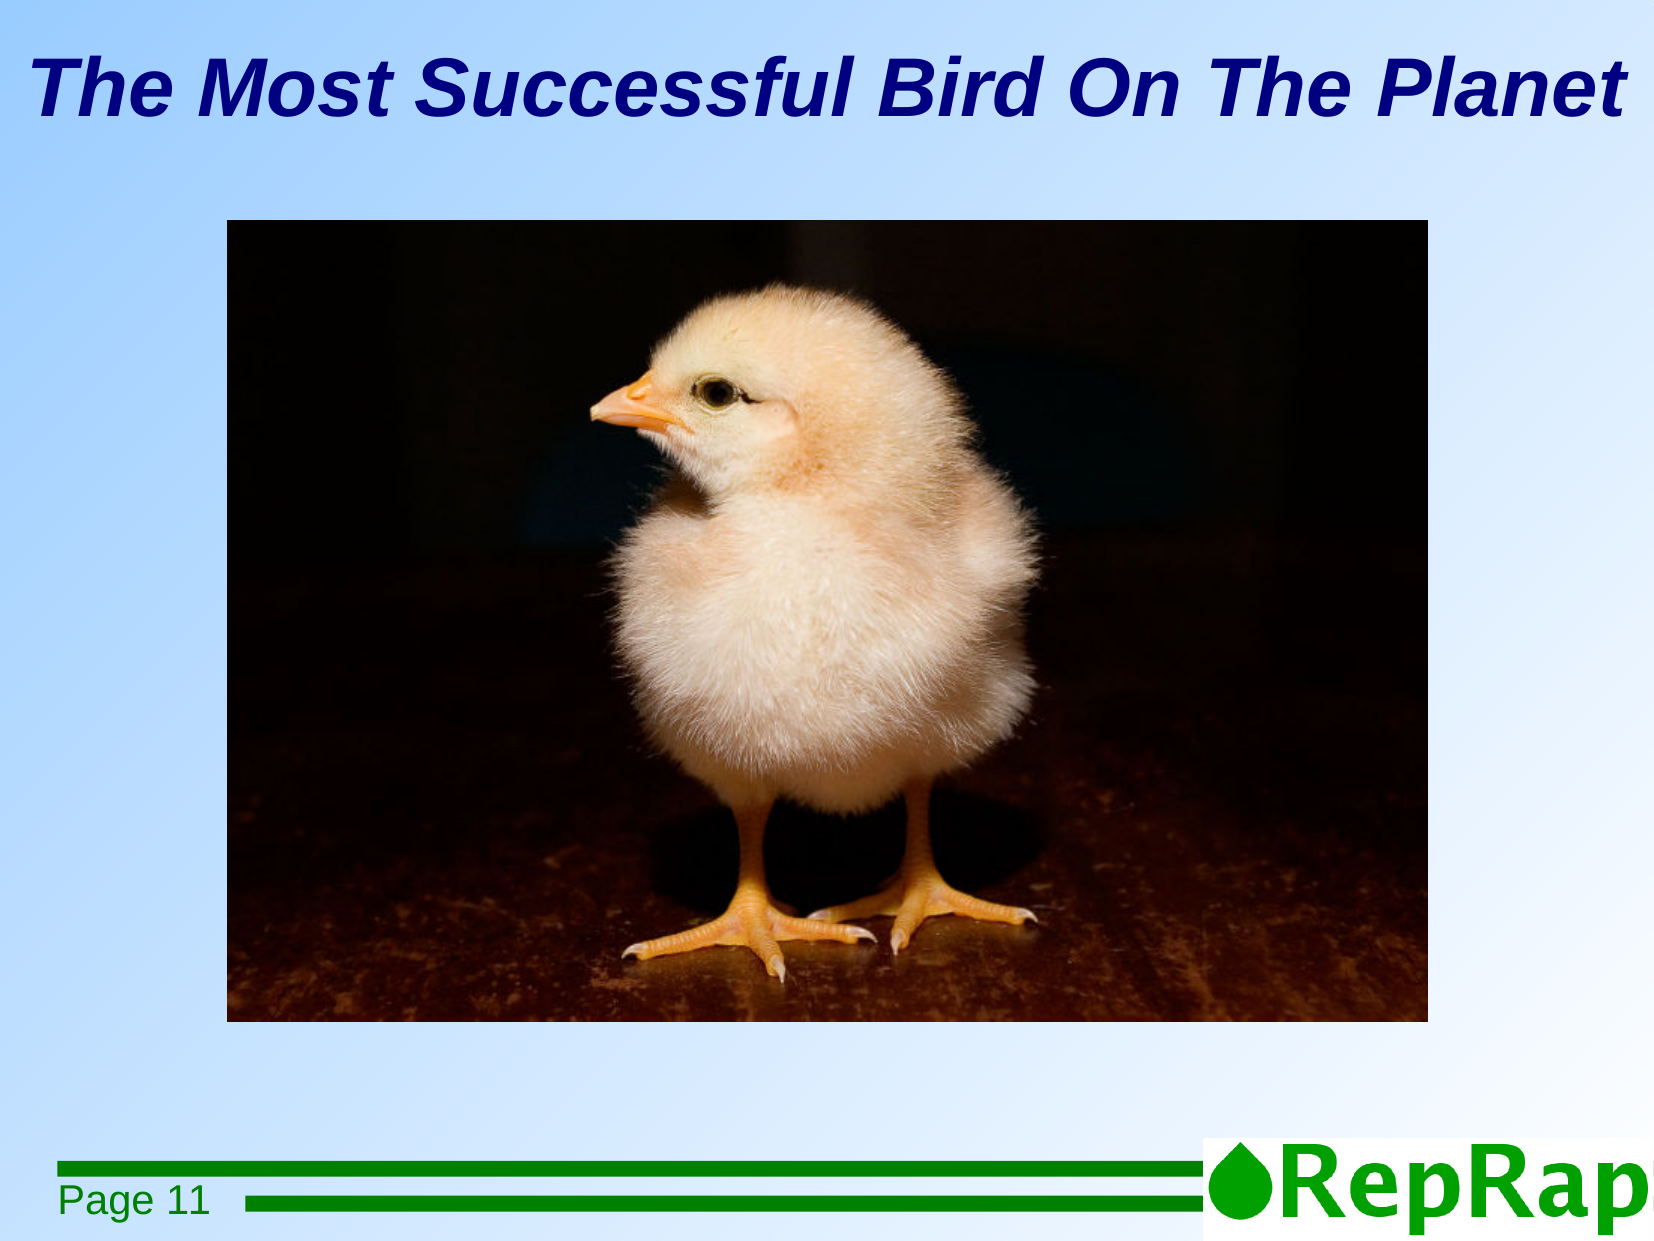

# The Most Successful Bird On The Planet